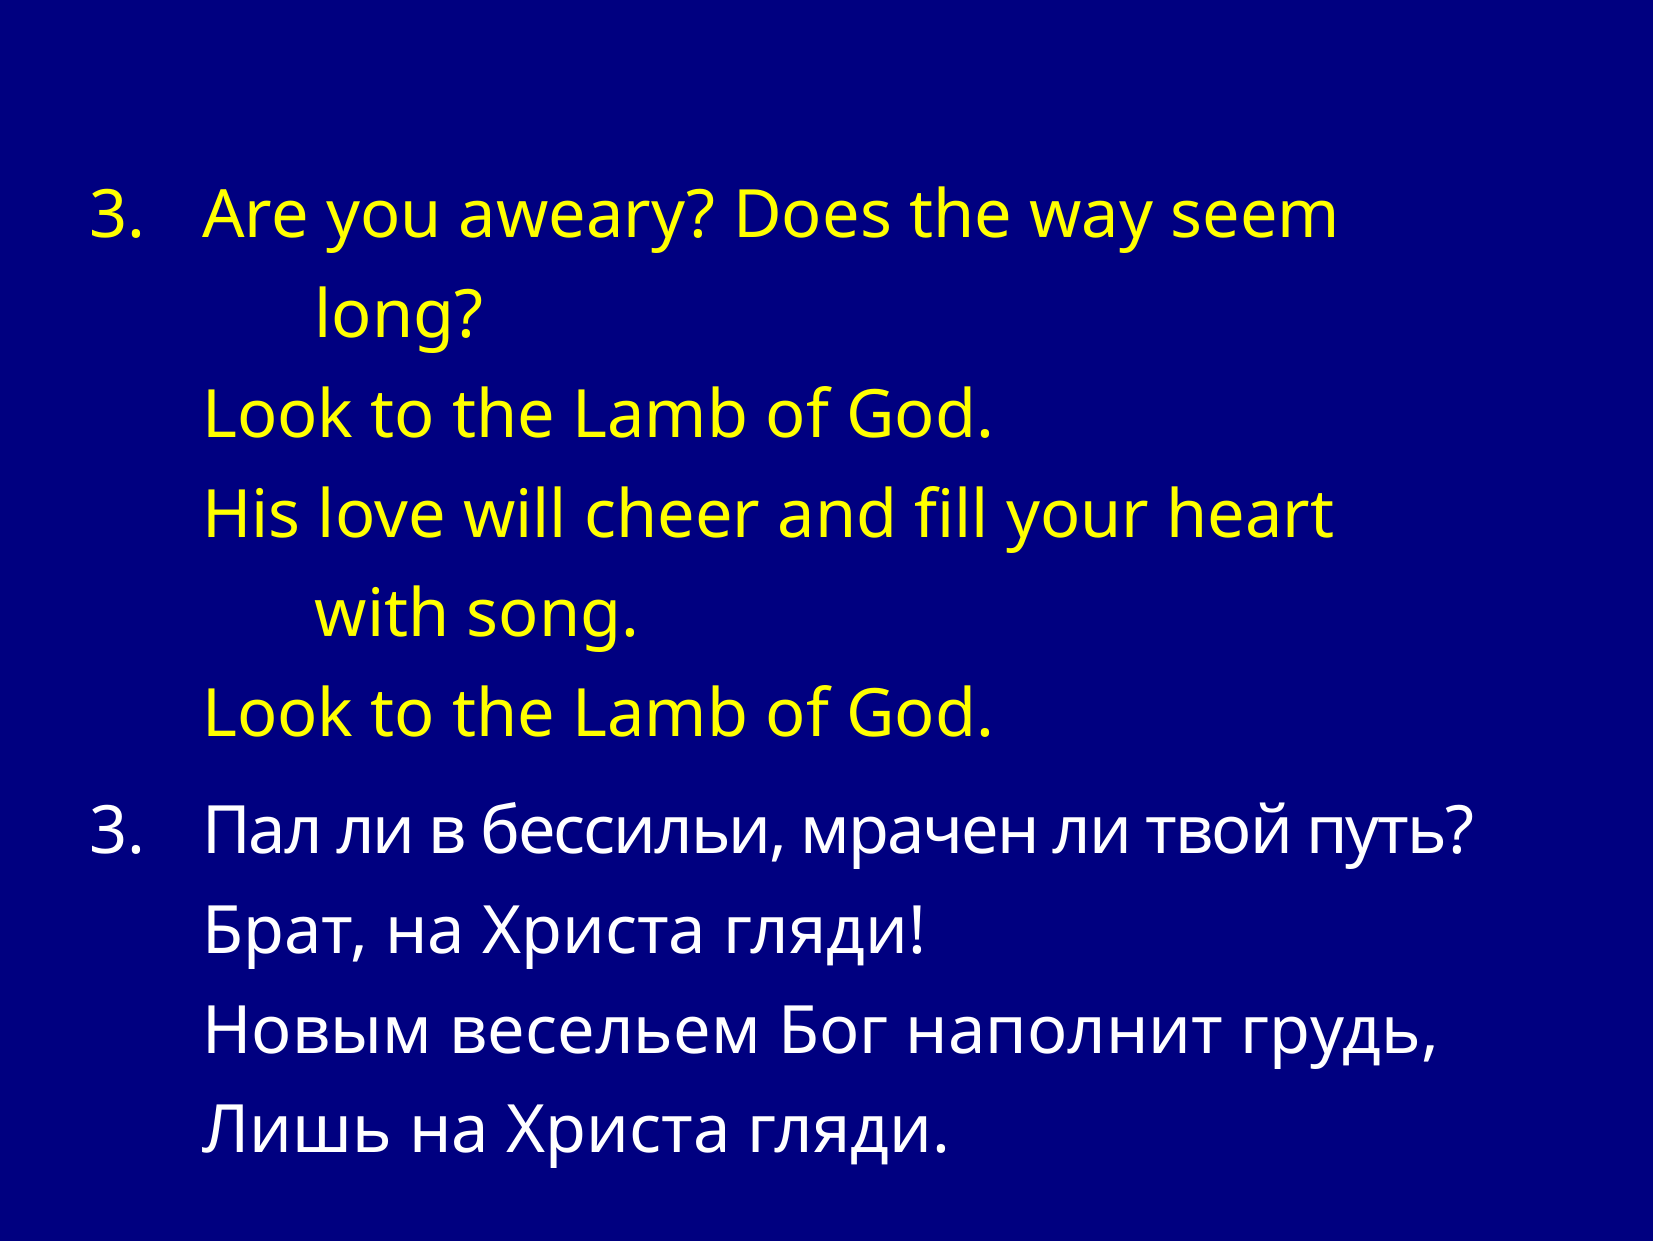

3.	Are you aweary? Does the way seem
		long?
	Look to the Lamb of God.
	His love will cheer and fill your heart
		with song.
	Look to the Lamb of God.
3.	Пал ли в бессильи, мрачен ли твой путь?
	Брат, на Христа гляди!
	Новым весельем Бог наполнит грудь,
	Лишь на Христа гляди.